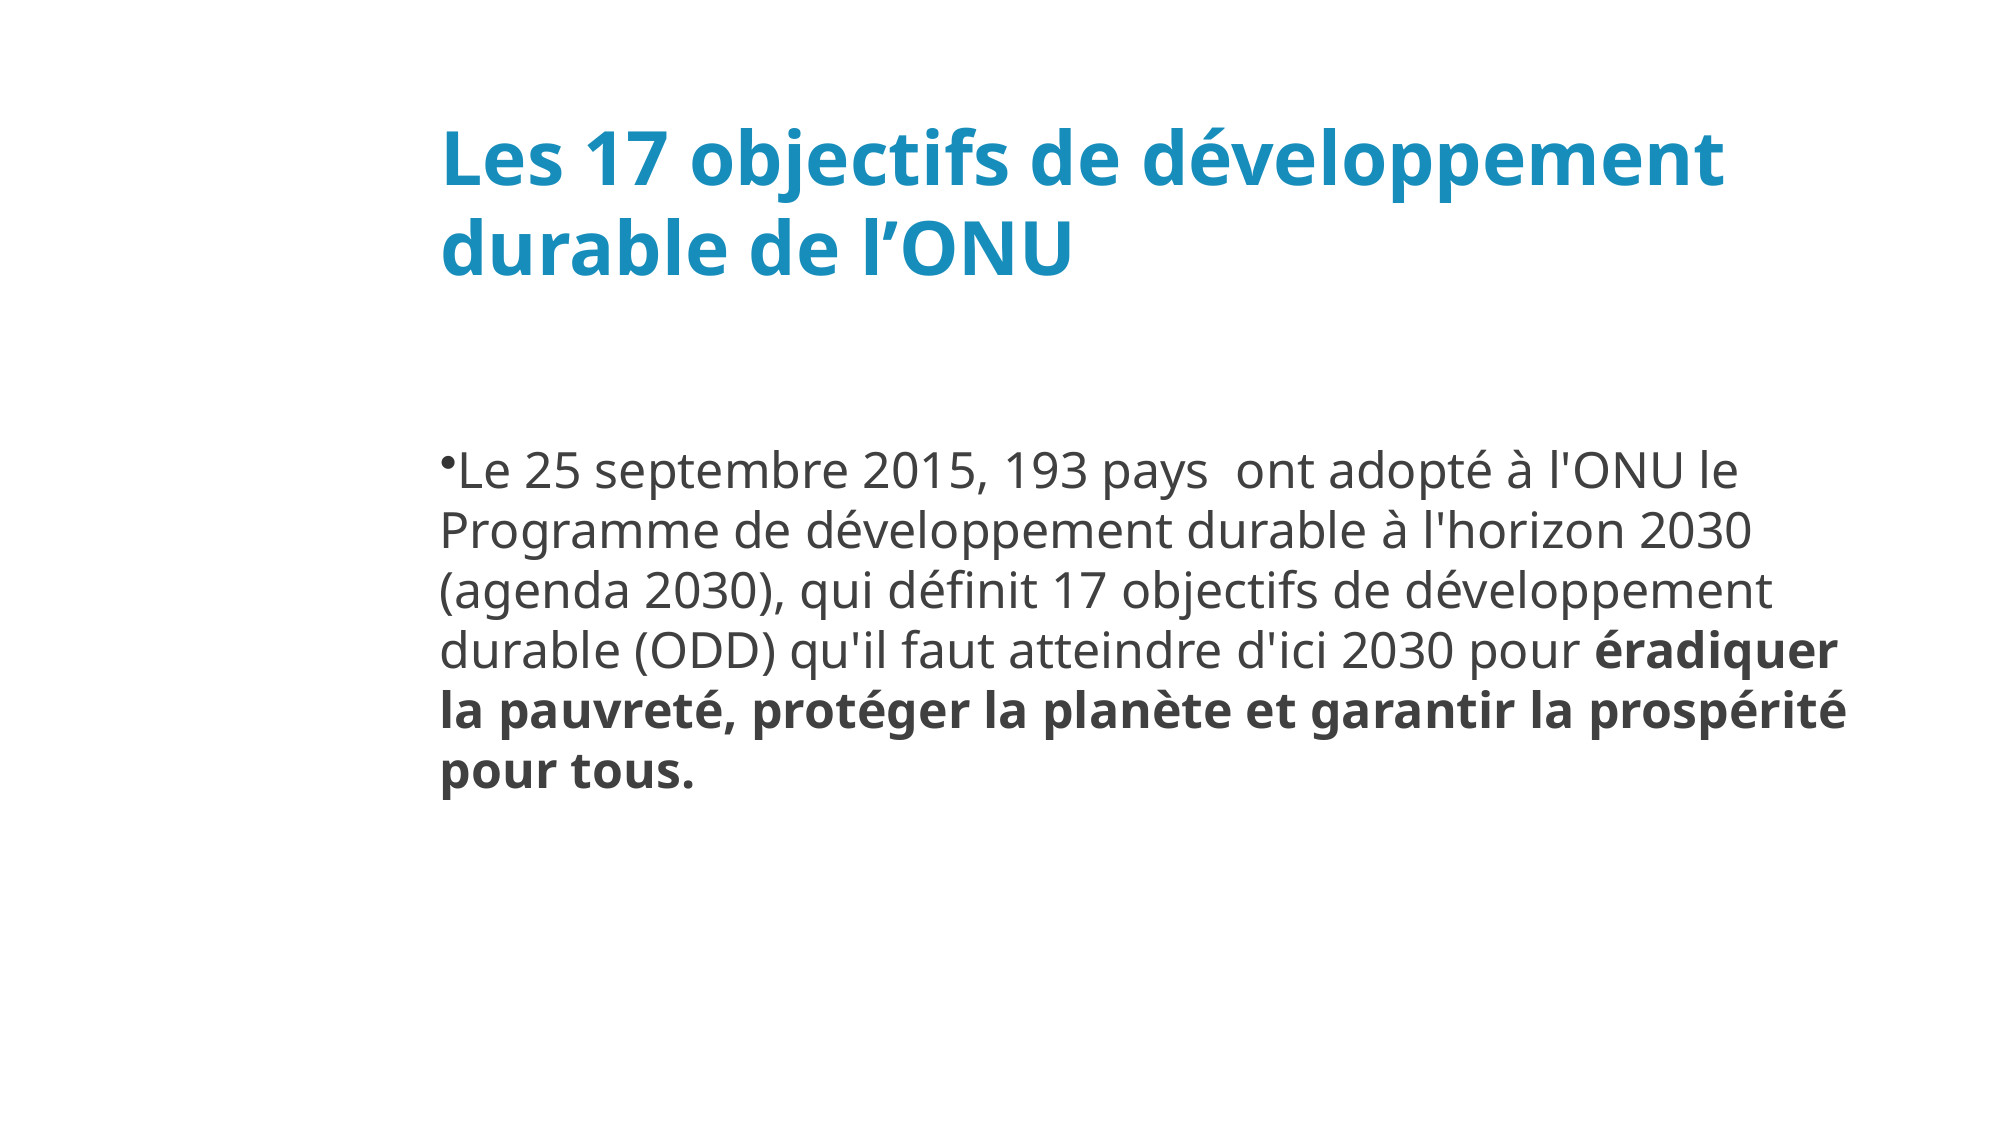

# Les 17 objectifs de développement durable de l’ONU
Le 25 septembre 2015, 193 pays ont adopté à l'ONU le Programme de développement durable à l'horizon 2030 (agenda 2030), qui définit 17 objectifs de développement durable (ODD) qu'il faut atteindre d'ici 2030 pour éradiquer la pauvreté, protéger la planète et garantir la prospérité pour tous.